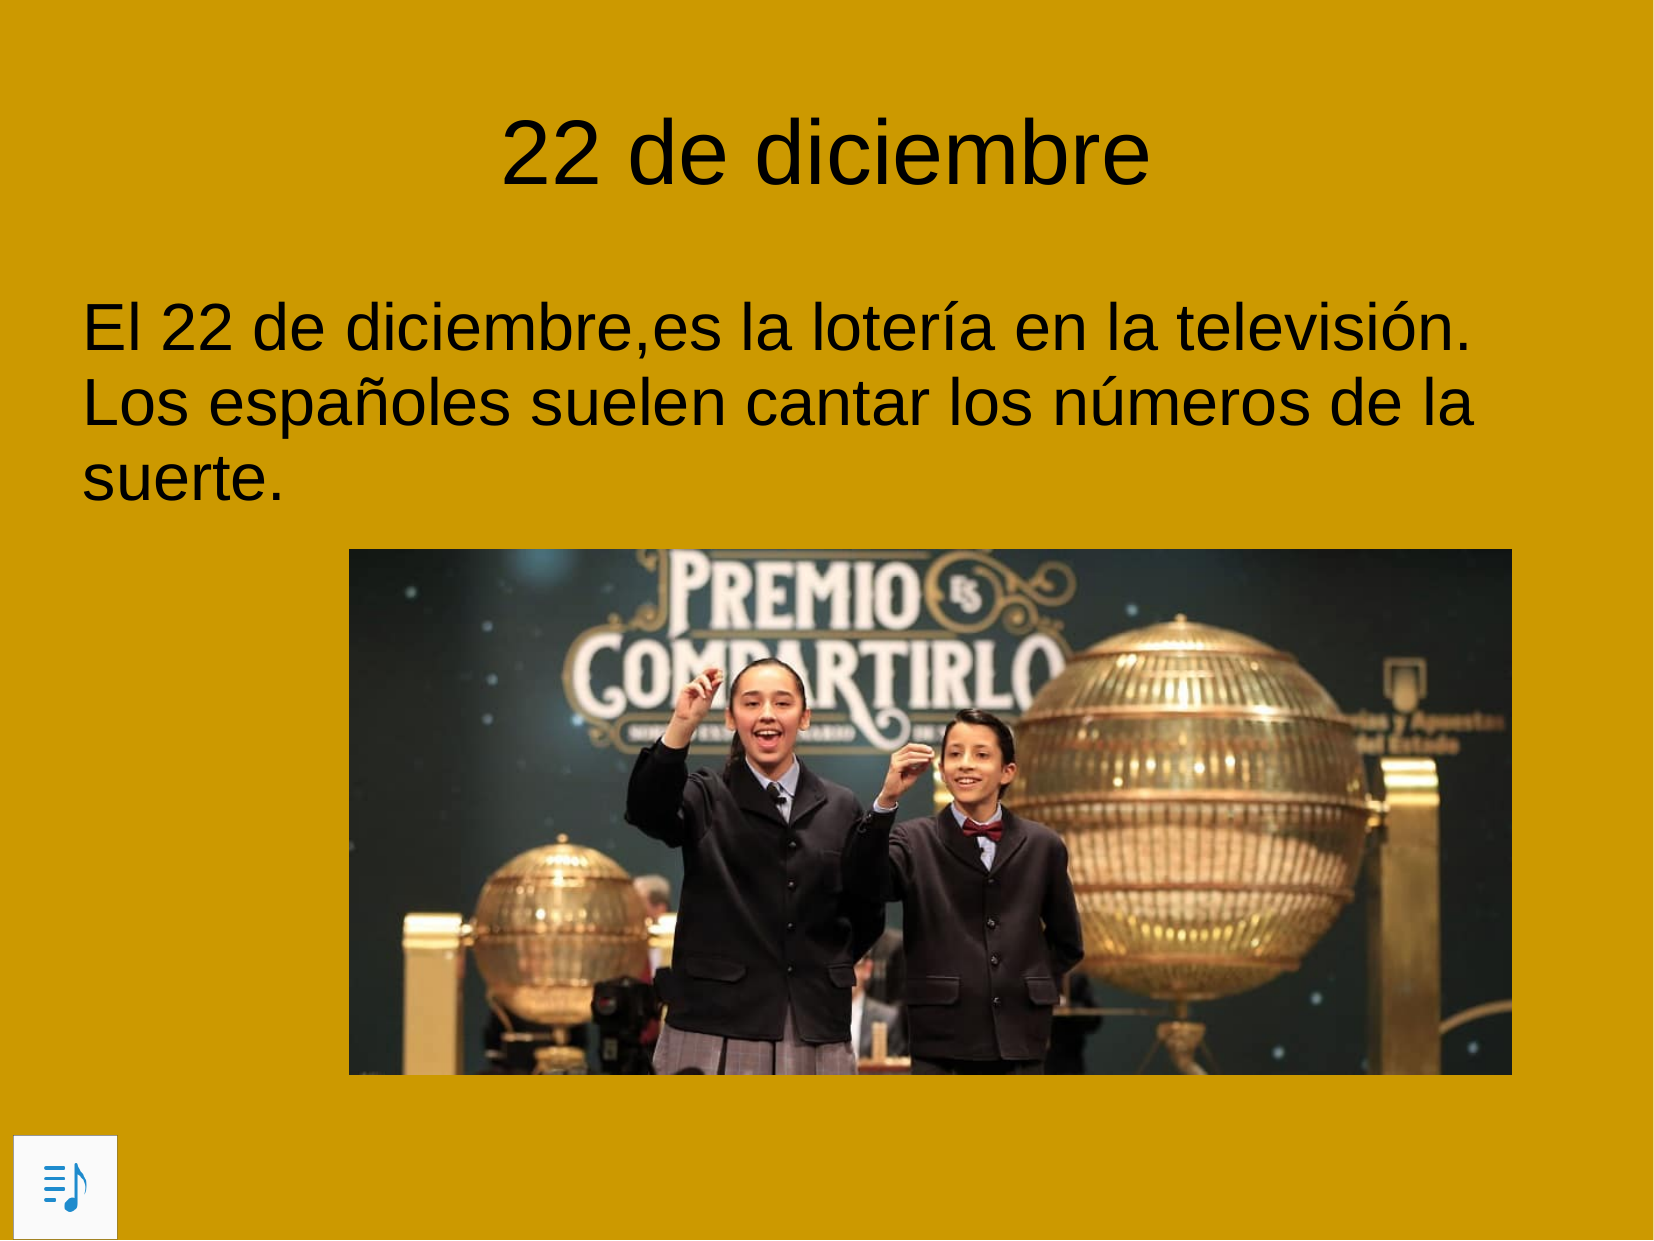

# 22 de diciembre
El 22 de diciembre,es la lotería en la televisión. Los españoles suelen cantar los números de la suerte.